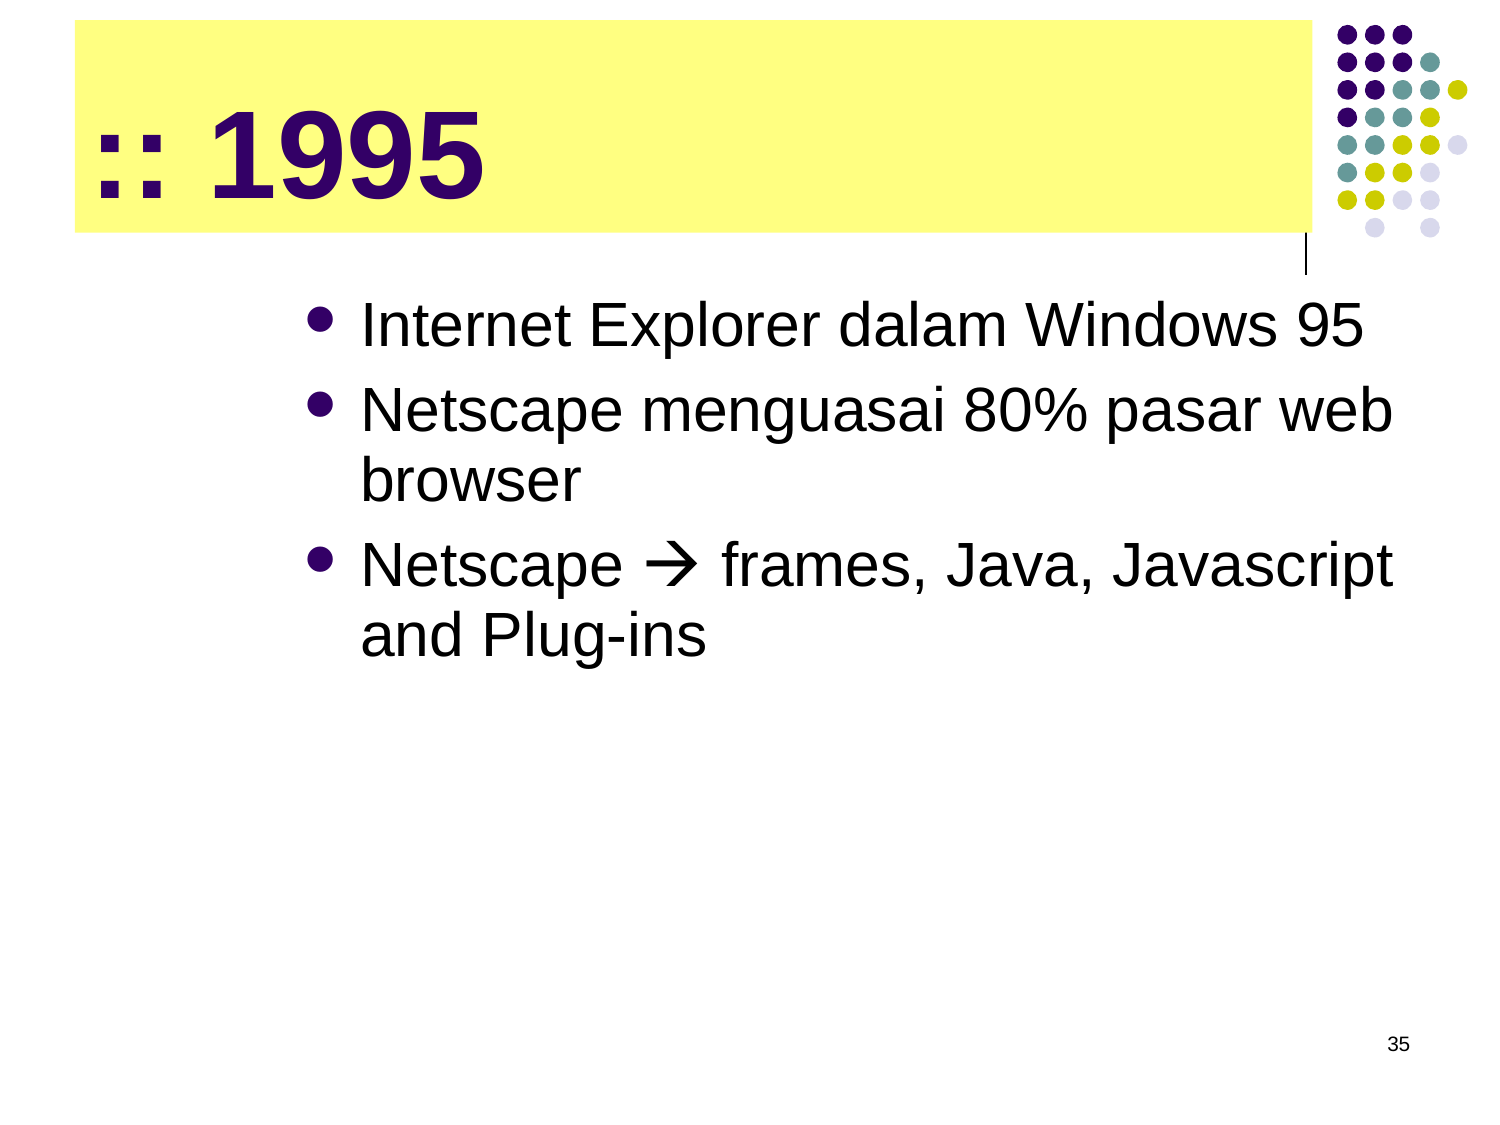

# :: 1995
Internet Explorer dalam Windows 95
Netscape menguasai 80% pasar web browser
Netscape  frames, Java, Javascript and Plug-ins
35